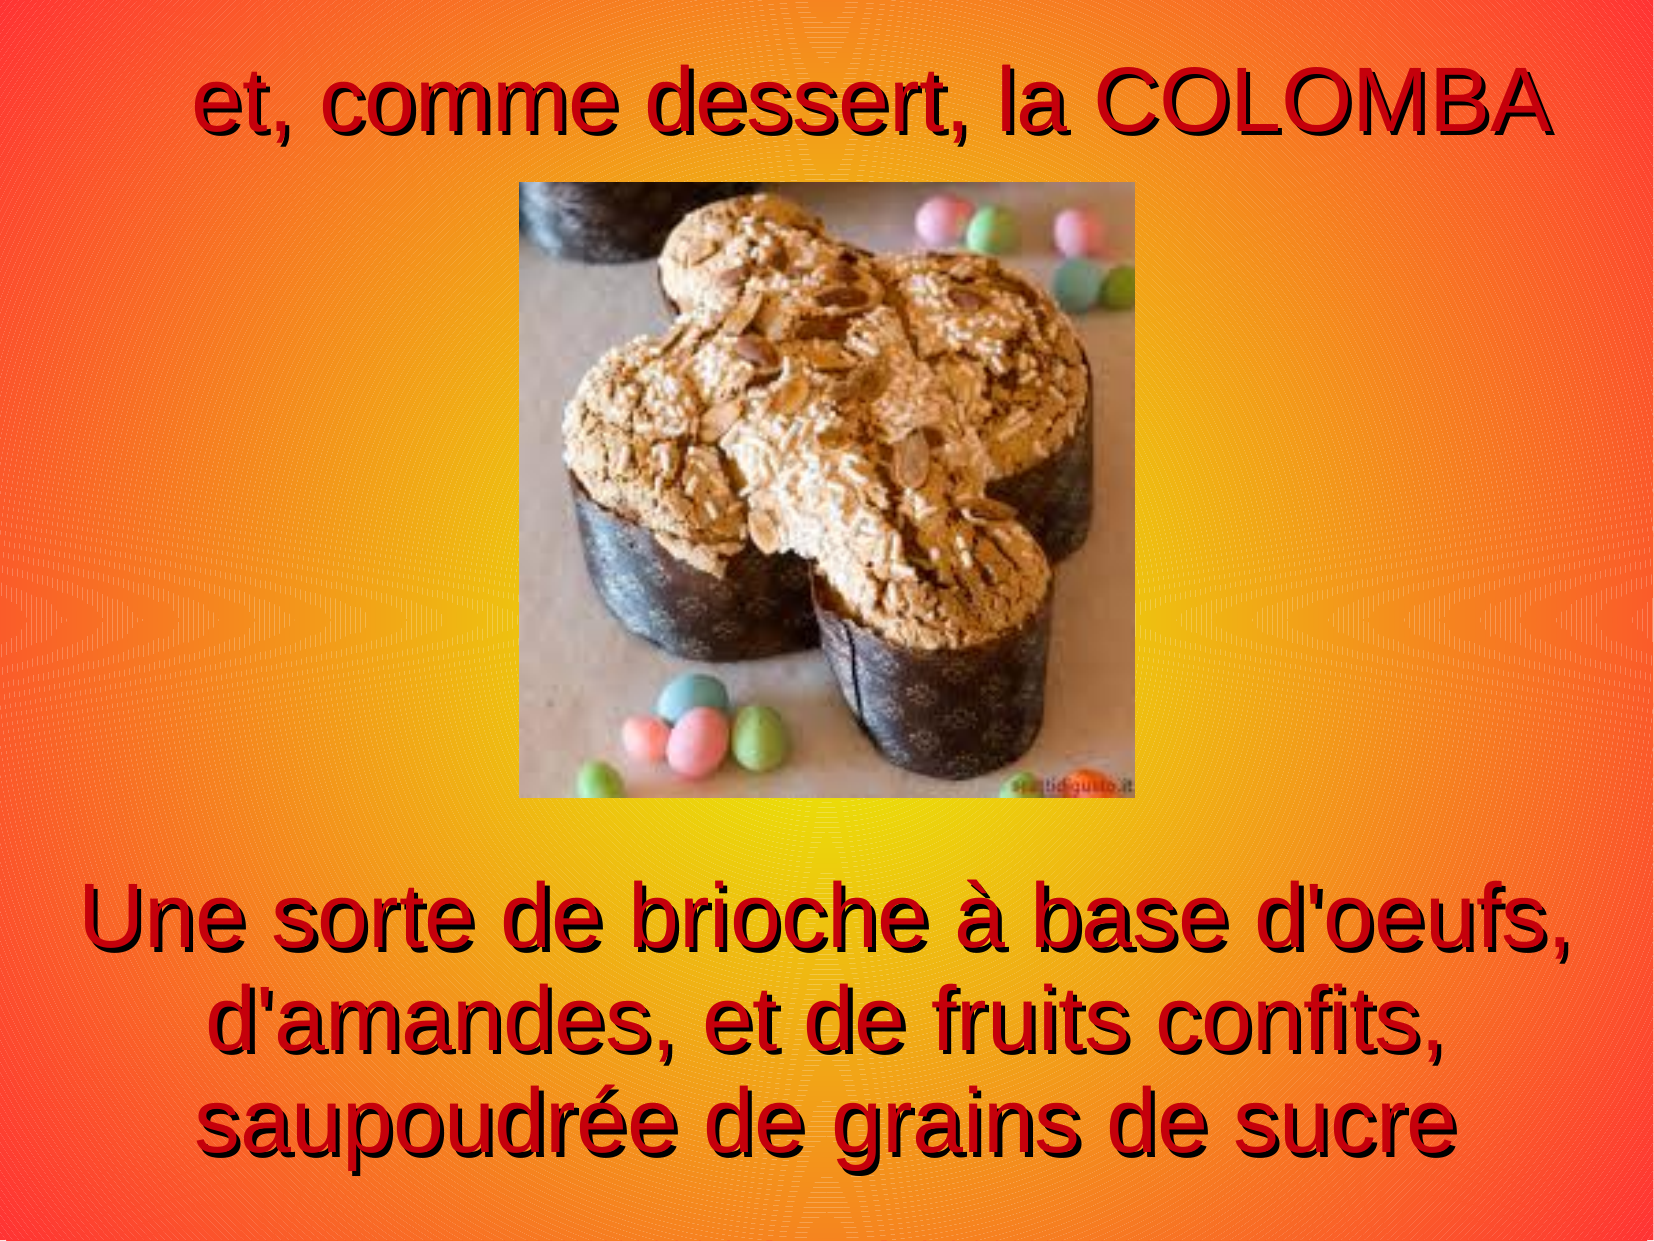

et, comme dessert, la COLOMBA
# Une sorte de brioche à base d'oeufs, d'amandes, et de fruits confits, saupoudrée de grains de sucre